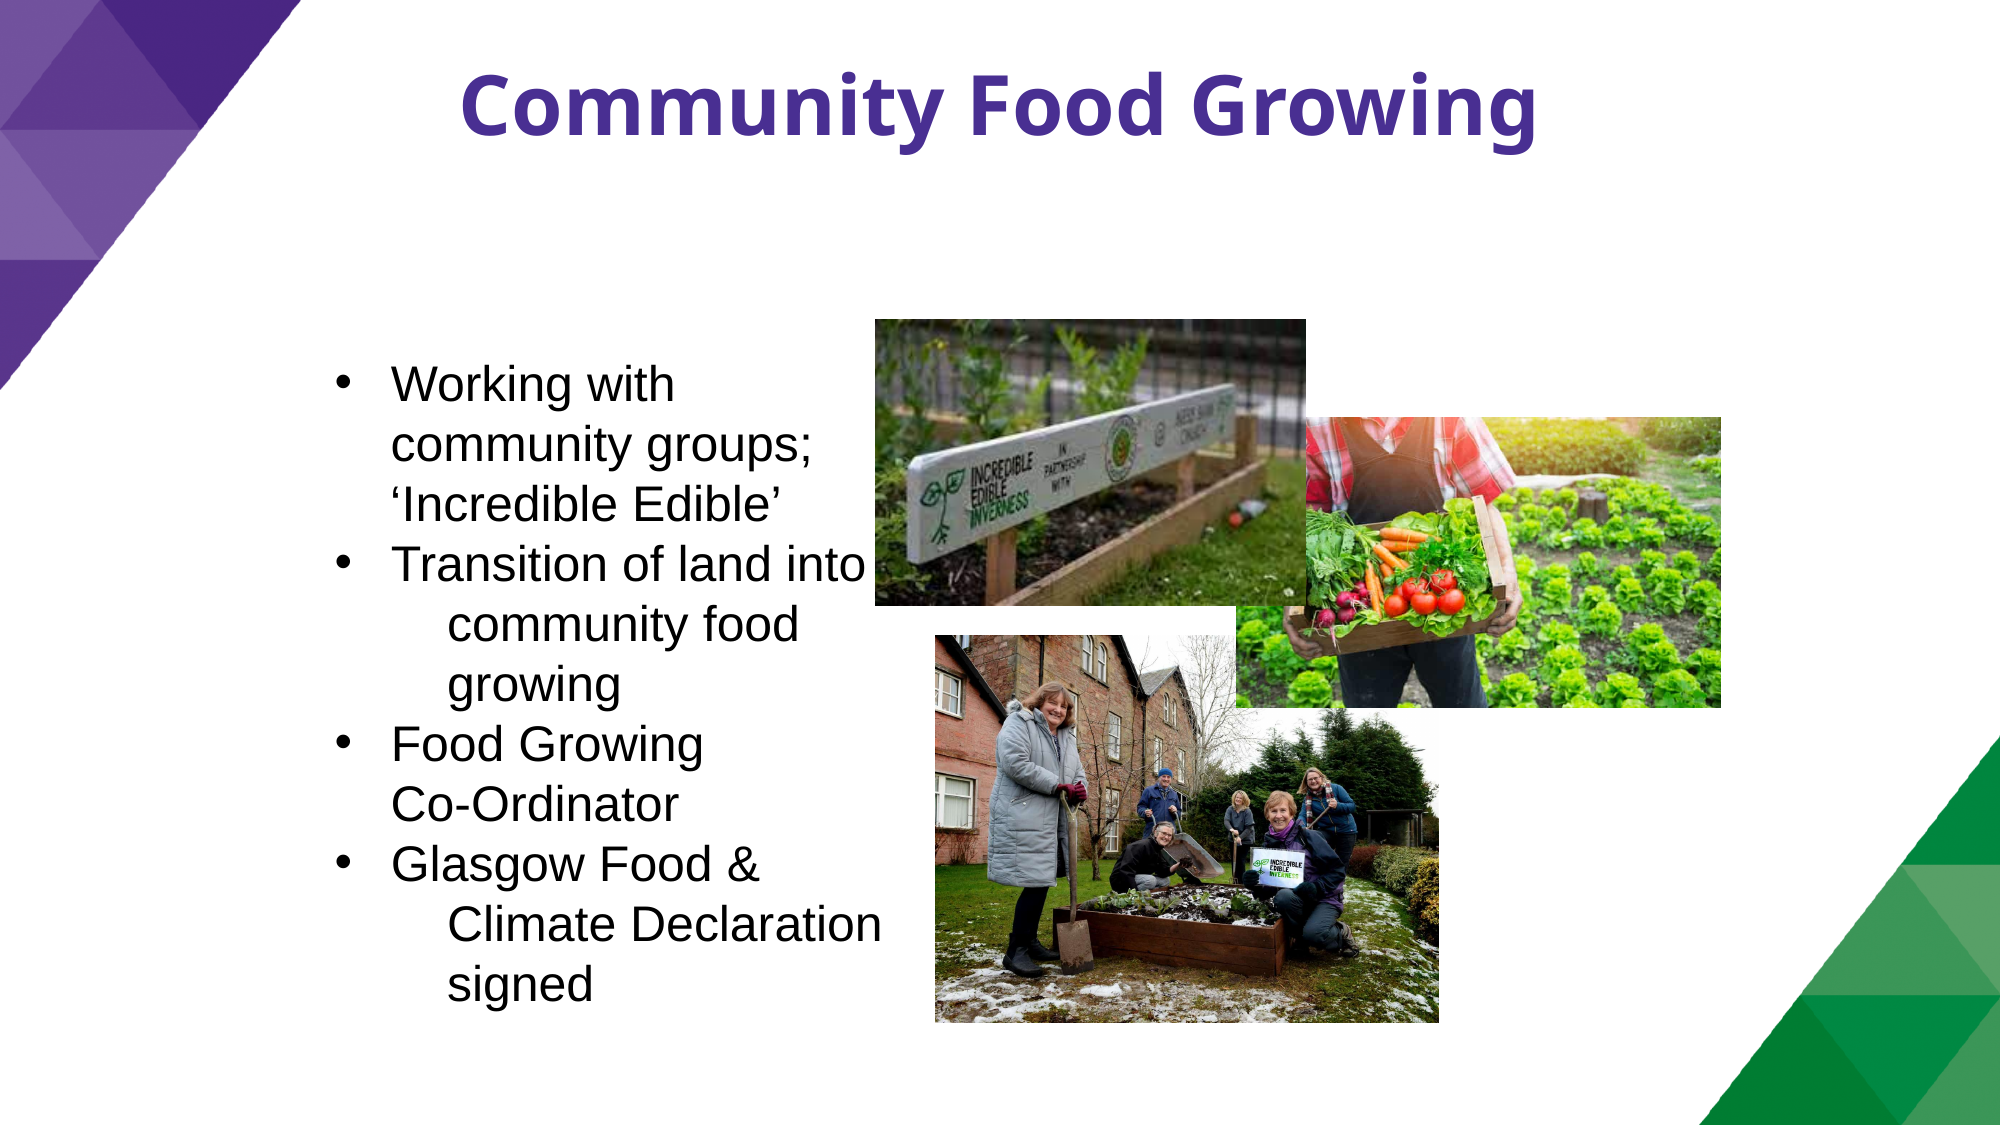

# Community Food Growing
Working with
 community groups;
 ‘Incredible Edible’
Transition of land into community food growing
Food Growing
 Co-Ordinator
Glasgow Food & Climate Declaration signed